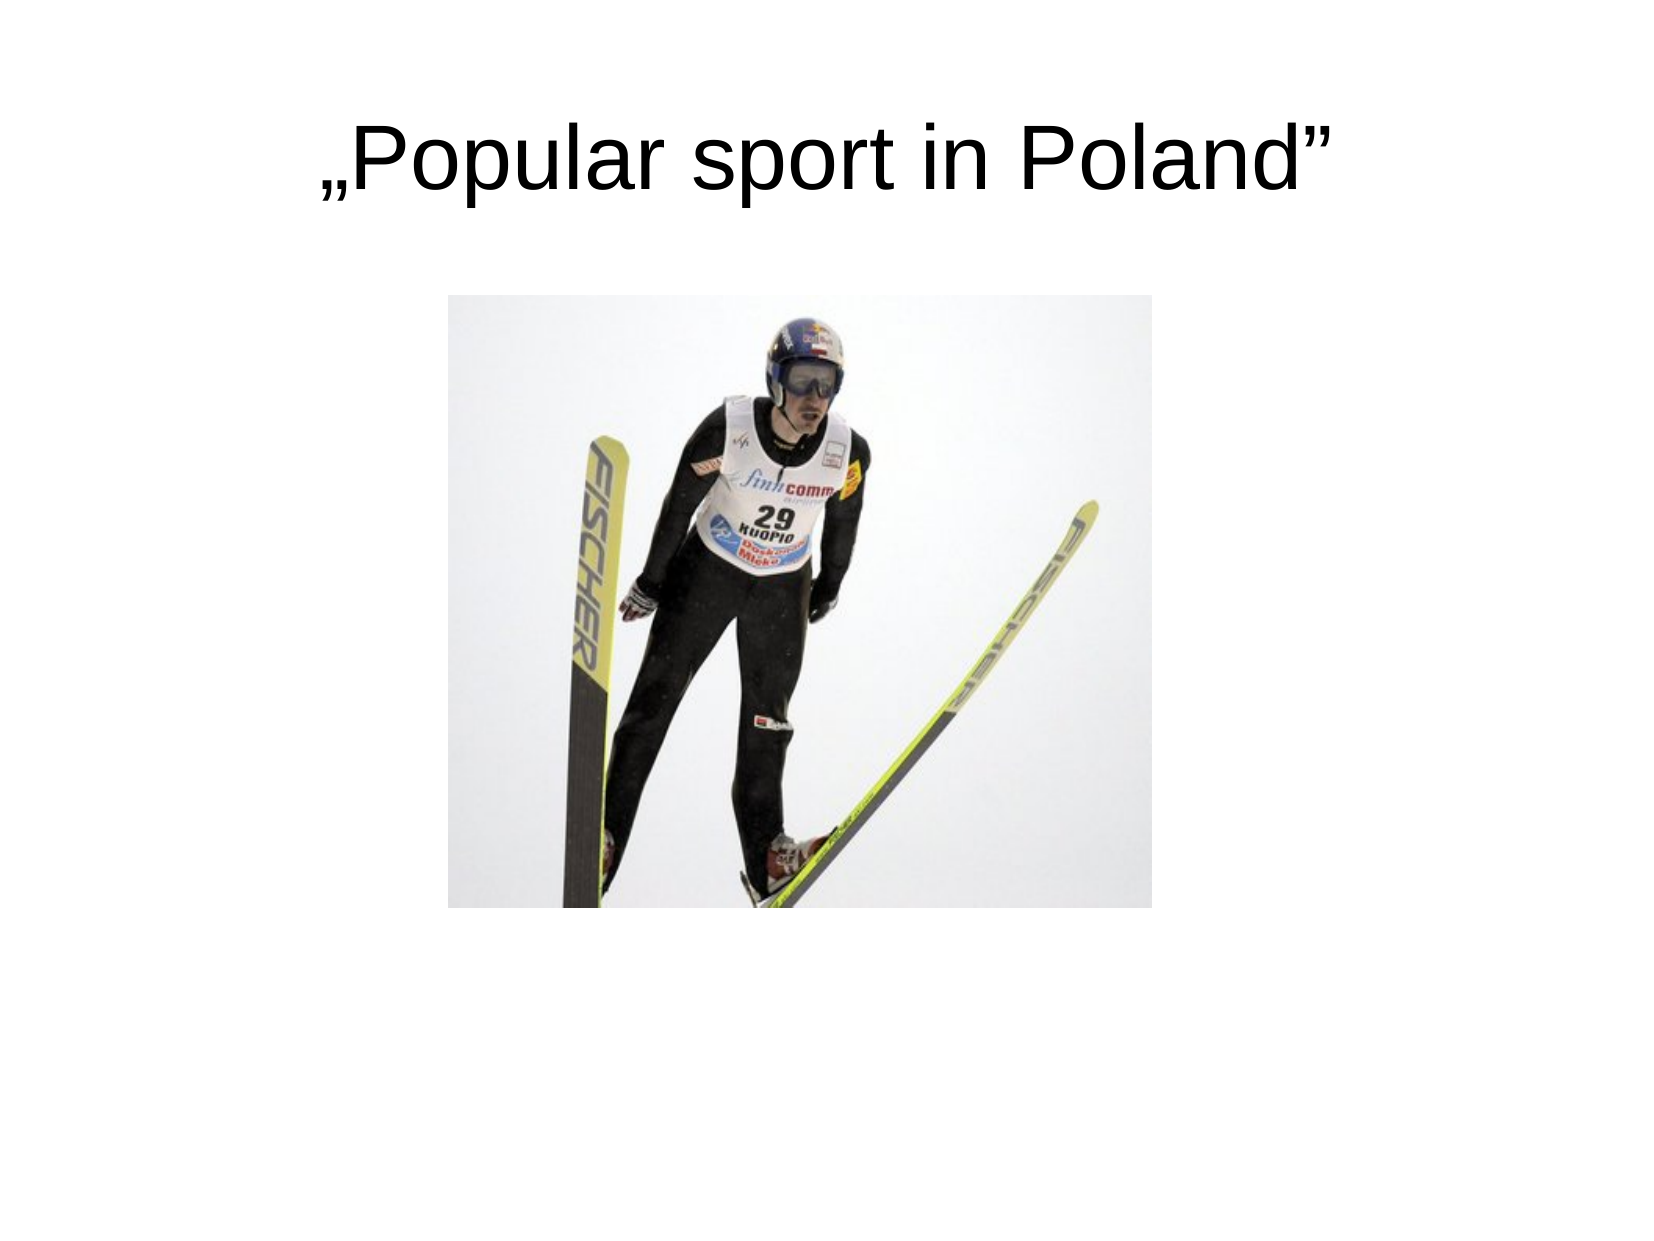

# „Popular sport in Poland”
Ski jumping